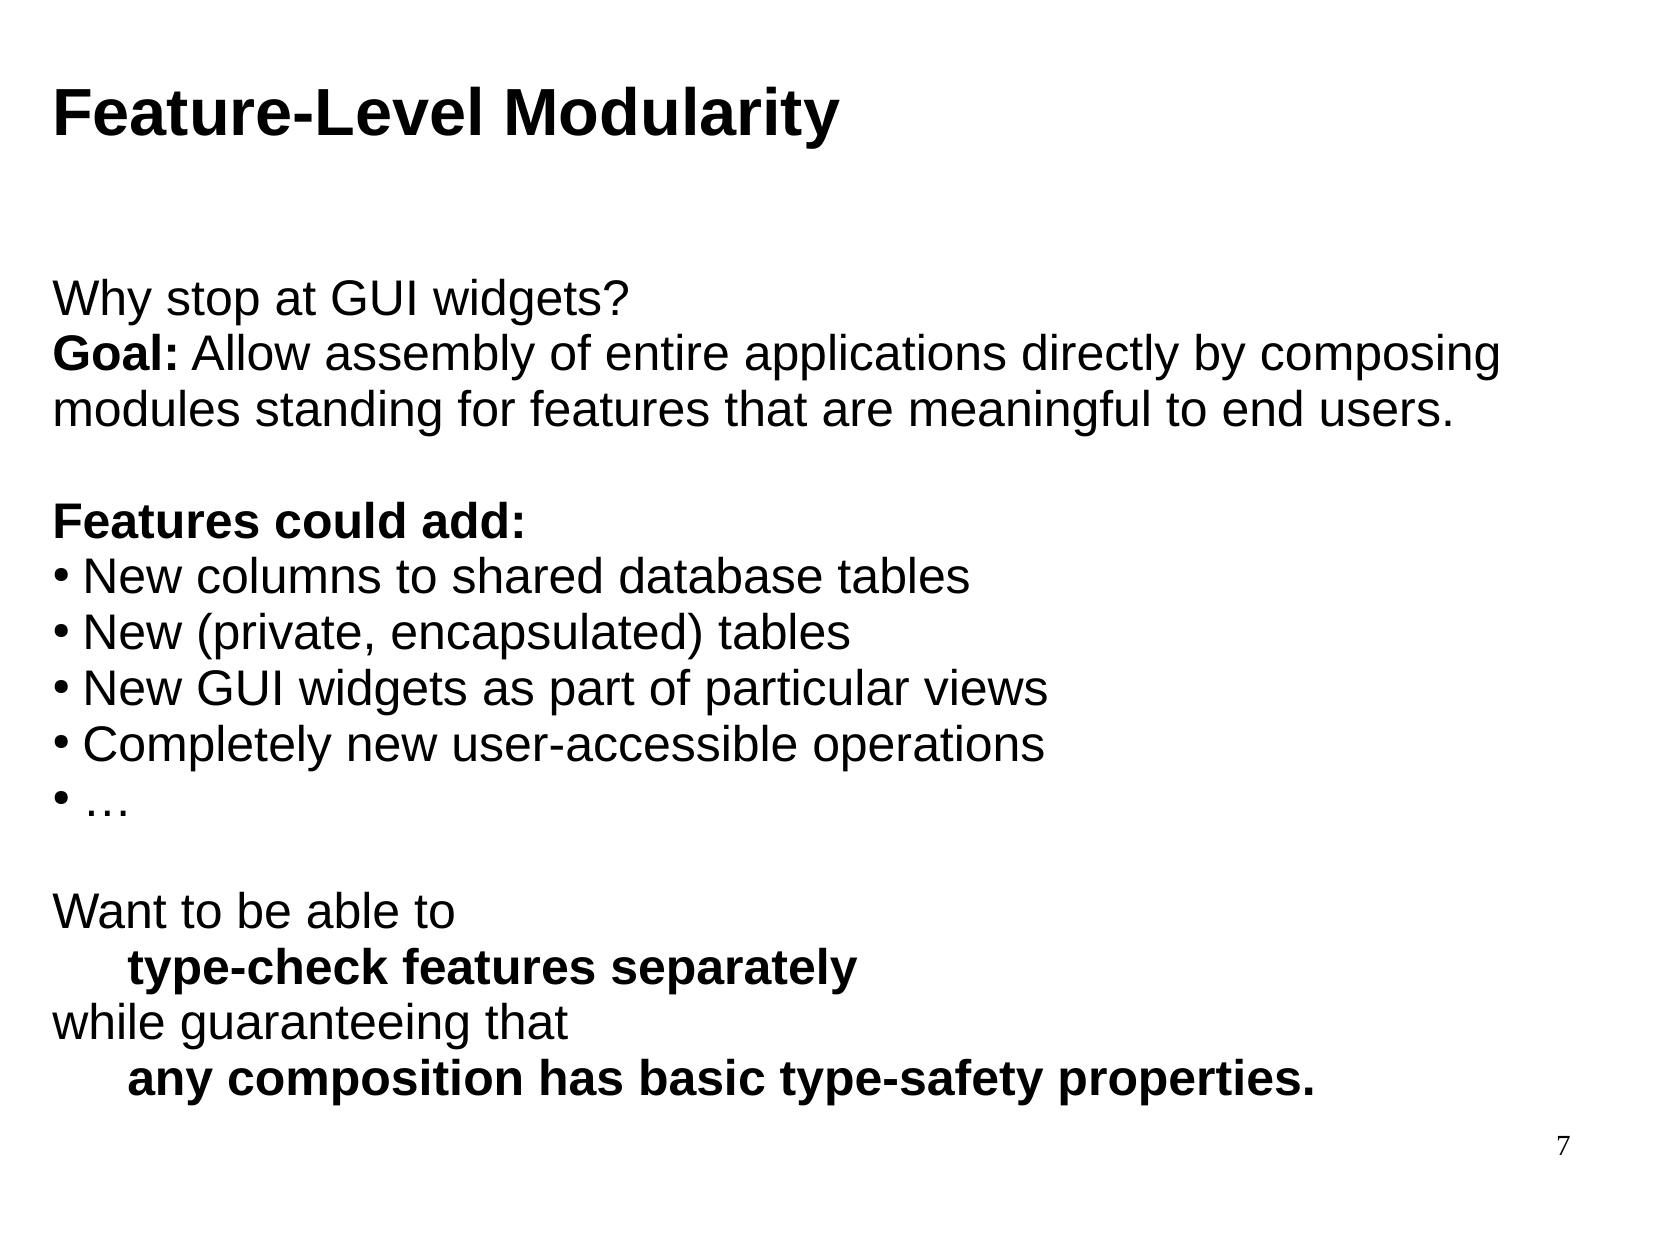

Feature-Level Modularity
Why stop at GUI widgets?
Goal: Allow assembly of entire applications directly by composing modules standing for features that are meaningful to end users.
Features could add:
New columns to shared database tables
New (private, encapsulated) tables
New GUI widgets as part of particular views
Completely new user-accessible operations
…
Want to be able to
	type-check features separately
while guaranteeing that
	any composition has basic type-safety properties.
7